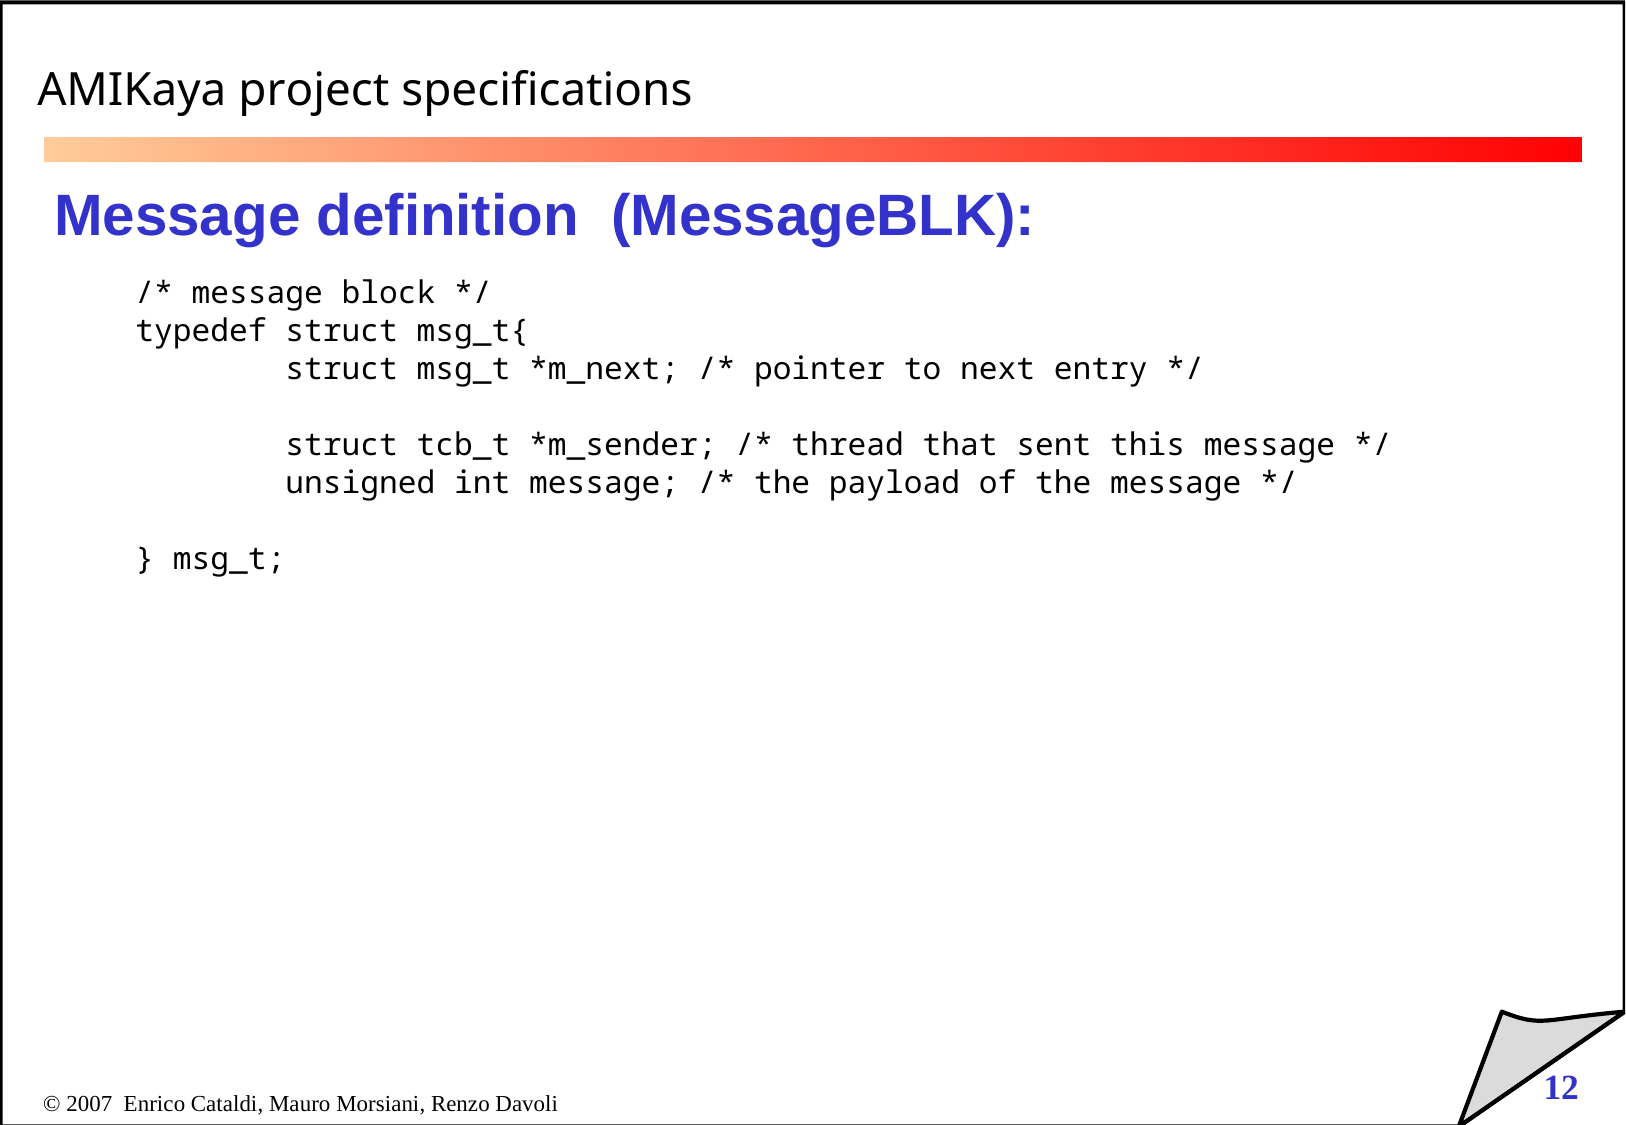

# AMIKaya project specifications
Message definition (MessageBLK):
/* message block */
typedef struct msg_t{
	struct msg_t *m_next; /* pointer to next entry */
	struct tcb_t *m_sender; /* thread that sent this message */
	unsigned int message; /* the payload of the message */
} msg_t;